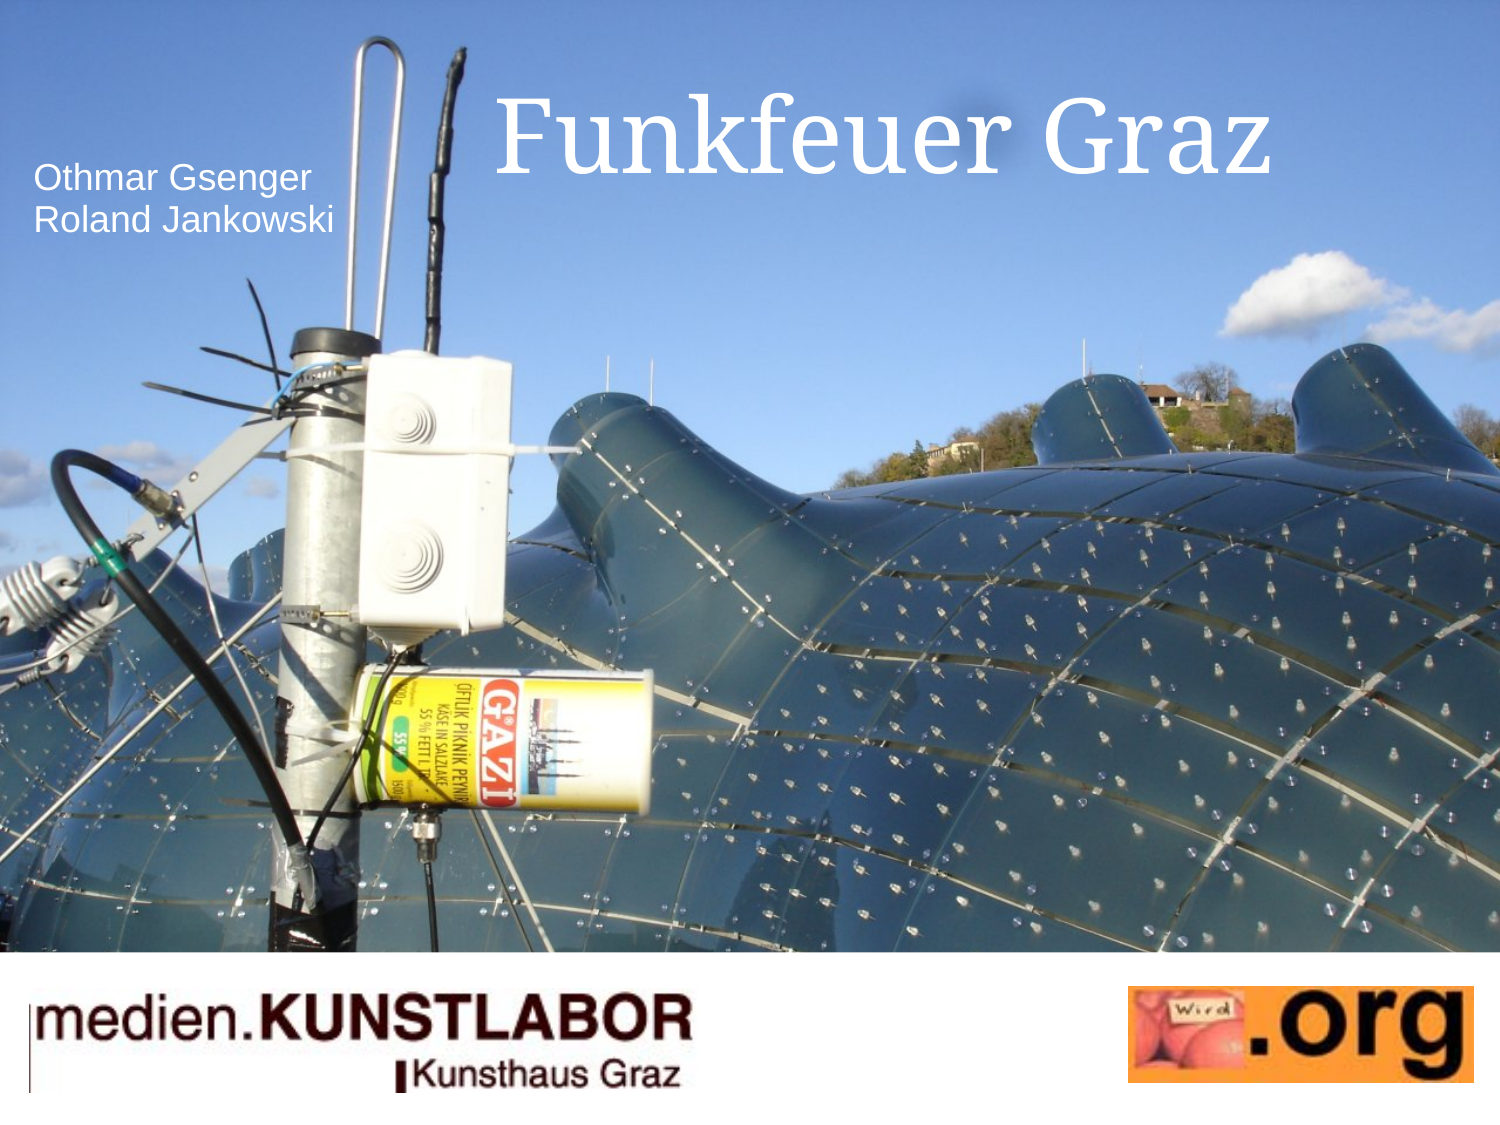

# Funkfeuer Graz
Othmar Gsenger
Roland Jankowski